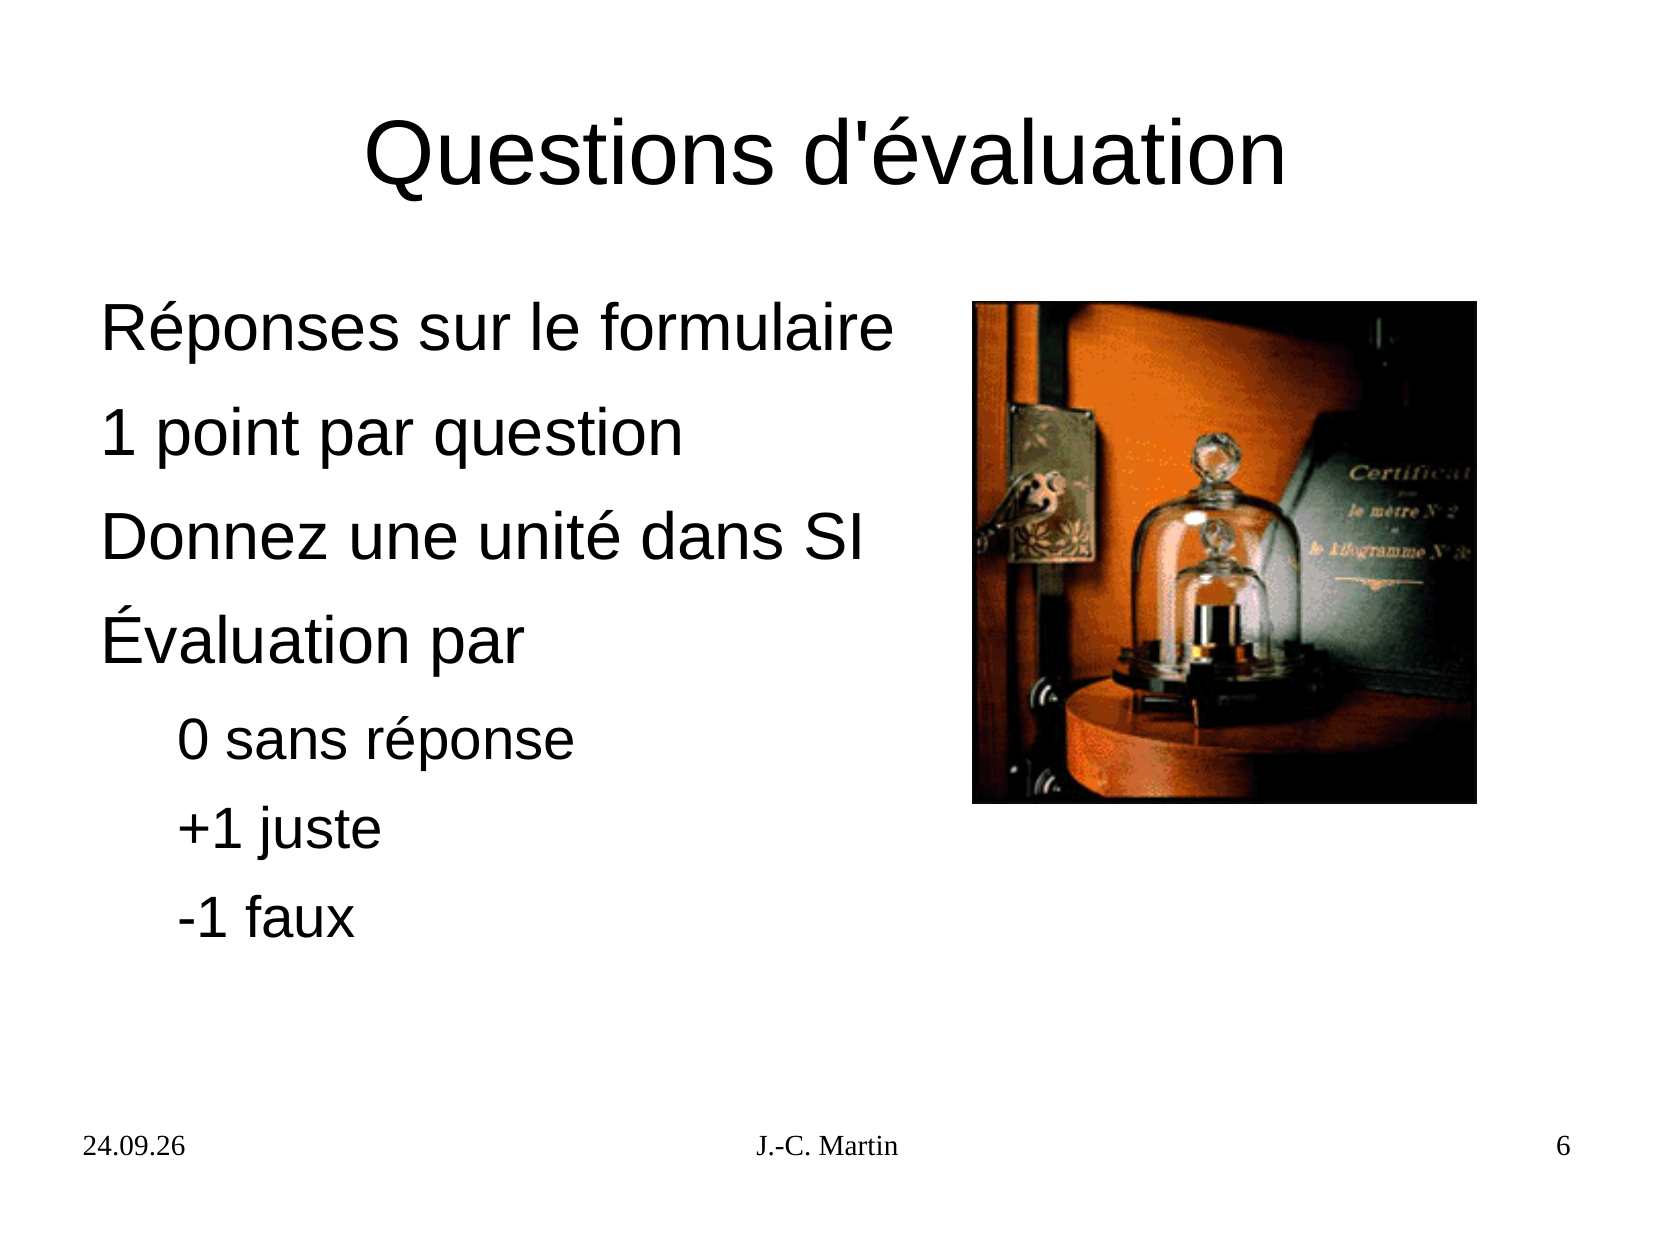

# Questions d'évaluation
Réponses sur le formulaire
1 point par question
Donnez une unité dans SI
Évaluation par
0 sans réponse
+1 juste
-1 faux
J.-C. Martin
6